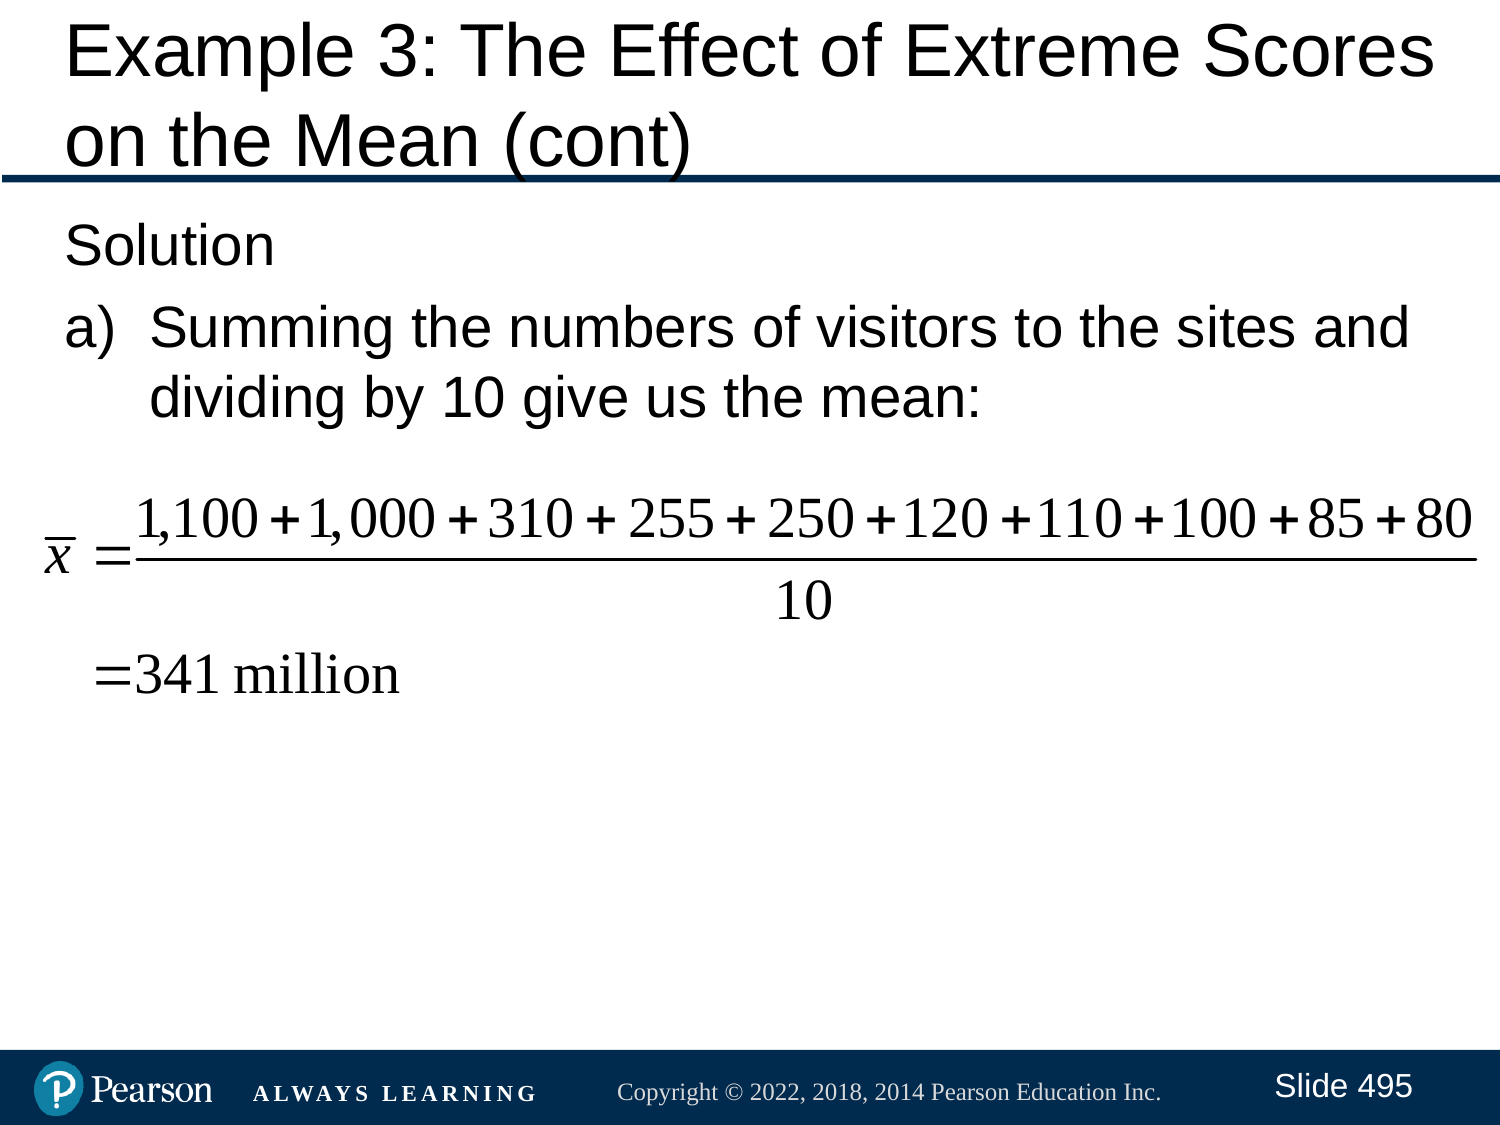

# Example 3: The Effect of Extreme Scores on the Mean (cont)
Solution
Summing the numbers of visitors to the sites and dividing by 10 give us the mean: